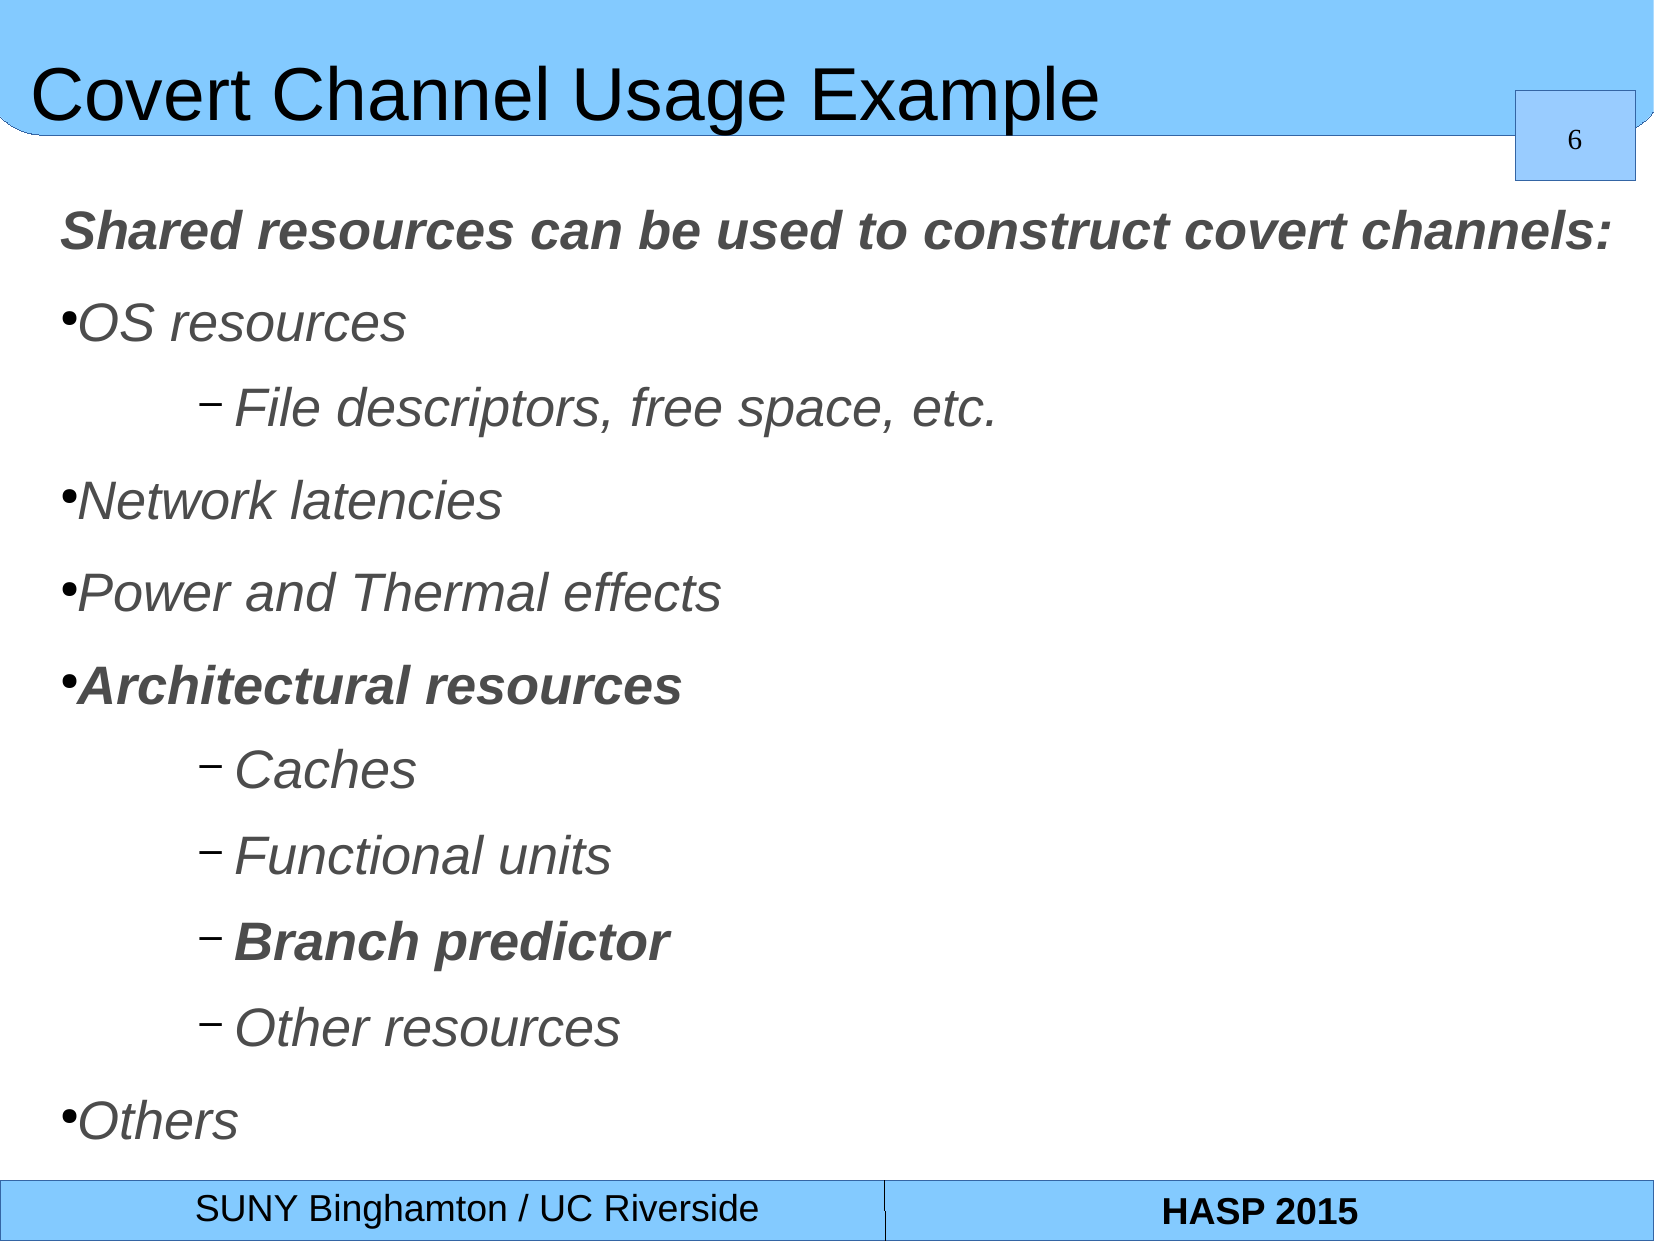

# Covert Channel Usage Example
Shared resources can be used to construct covert channels:
OS resources
File descriptors, free space, etc.
Network latencies
Power and Thermal effects
Architectural resources
Caches
Functional units
Branch predictor
Other resources
Others